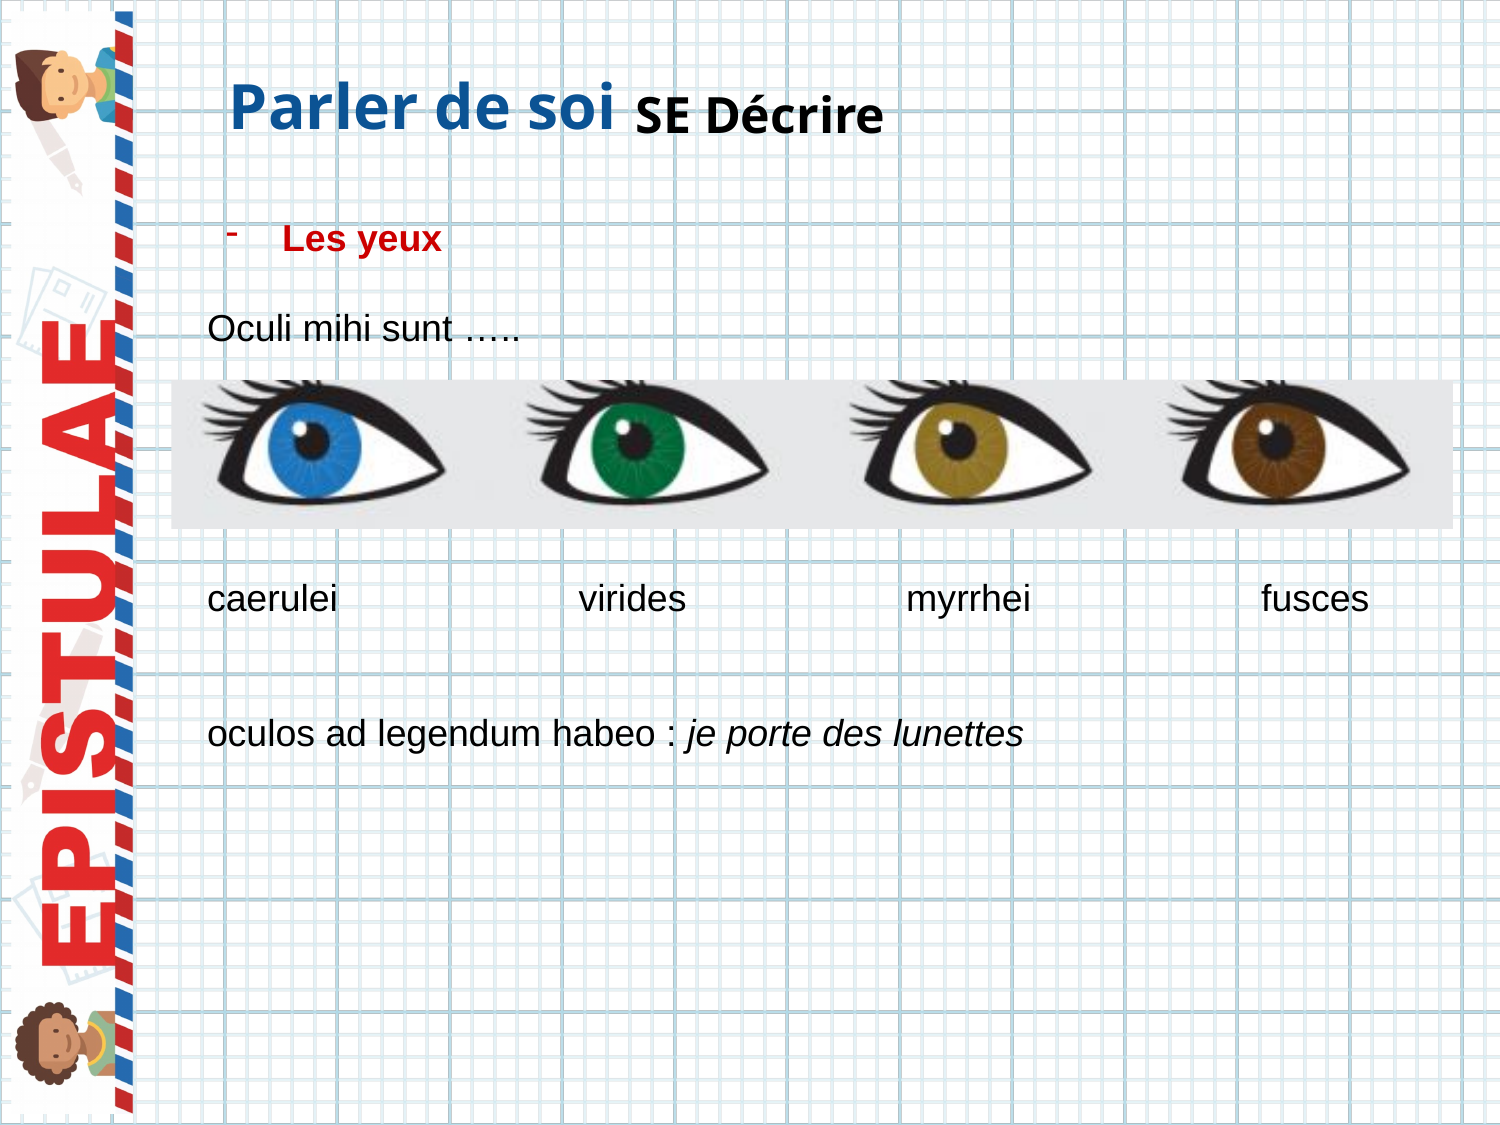

Parler de soi
SE Décrire
Les yeux
Oculi mihi sunt …..
caerulei virides myrrhei fusces
oculos ad legendum habeo : je porte des lunettes